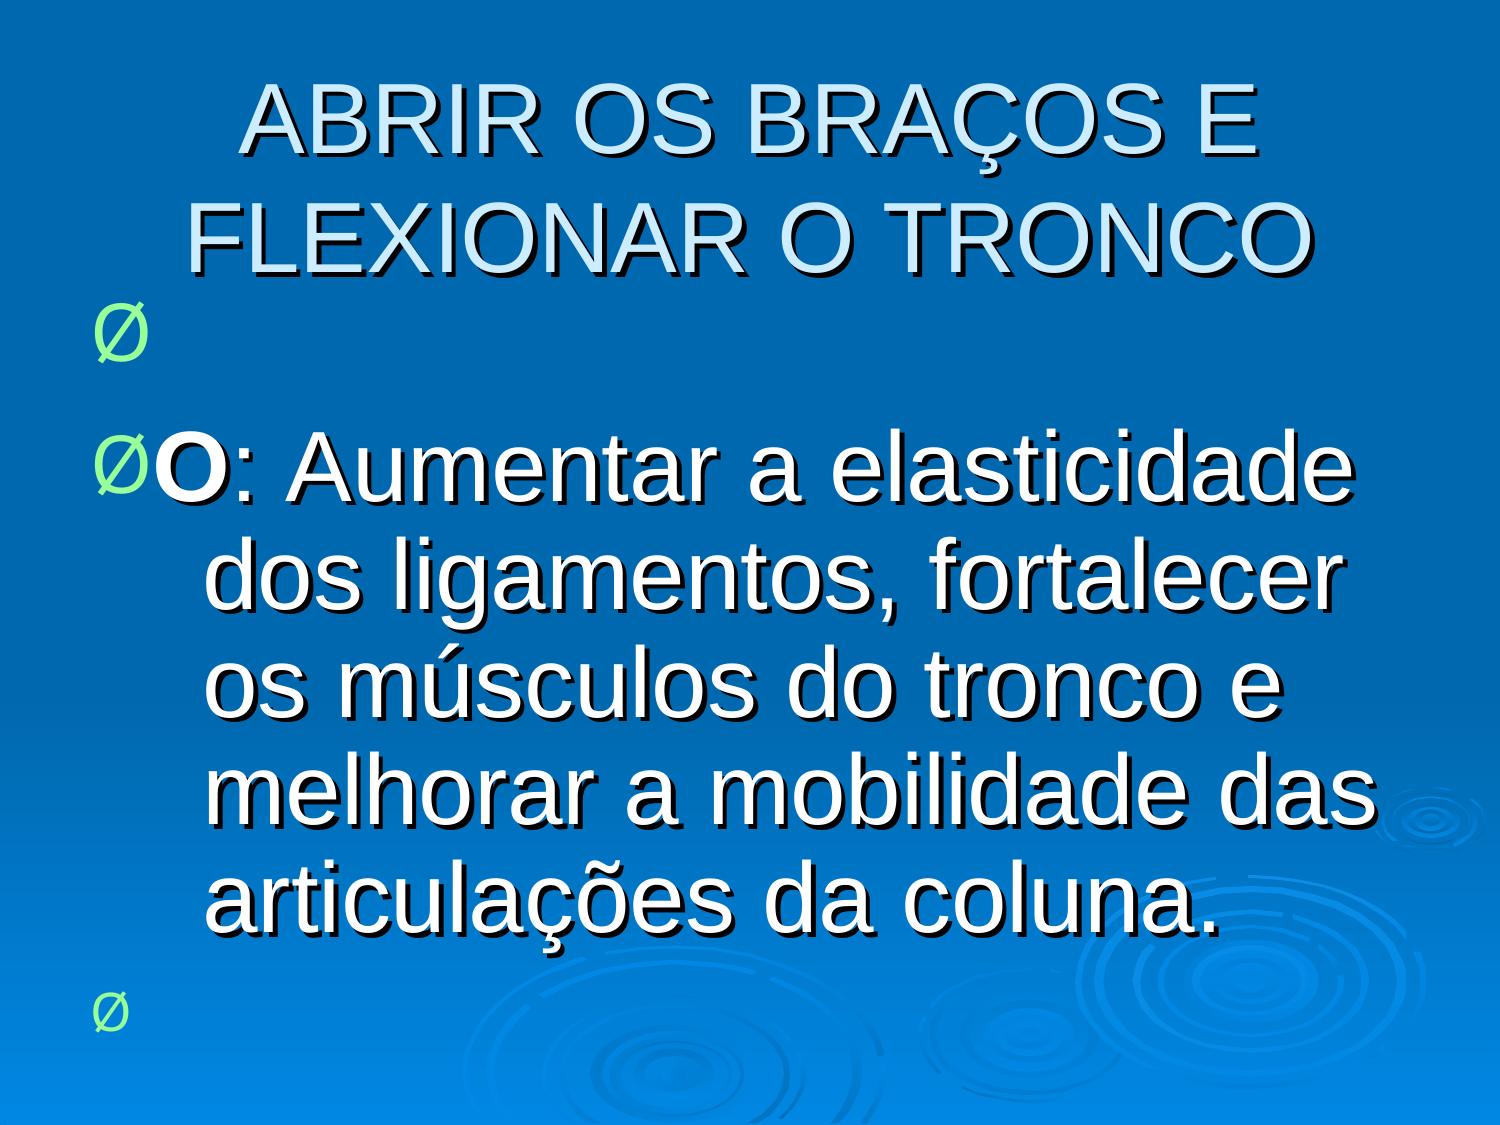

# ABRIR OS BRAÇOS E FLEXIONAR O TRONCO
O: Aumentar a elasticidade dos ligamentos, fortalecer os músculos do tronco e melhorar a mobilidade das articulações da coluna.